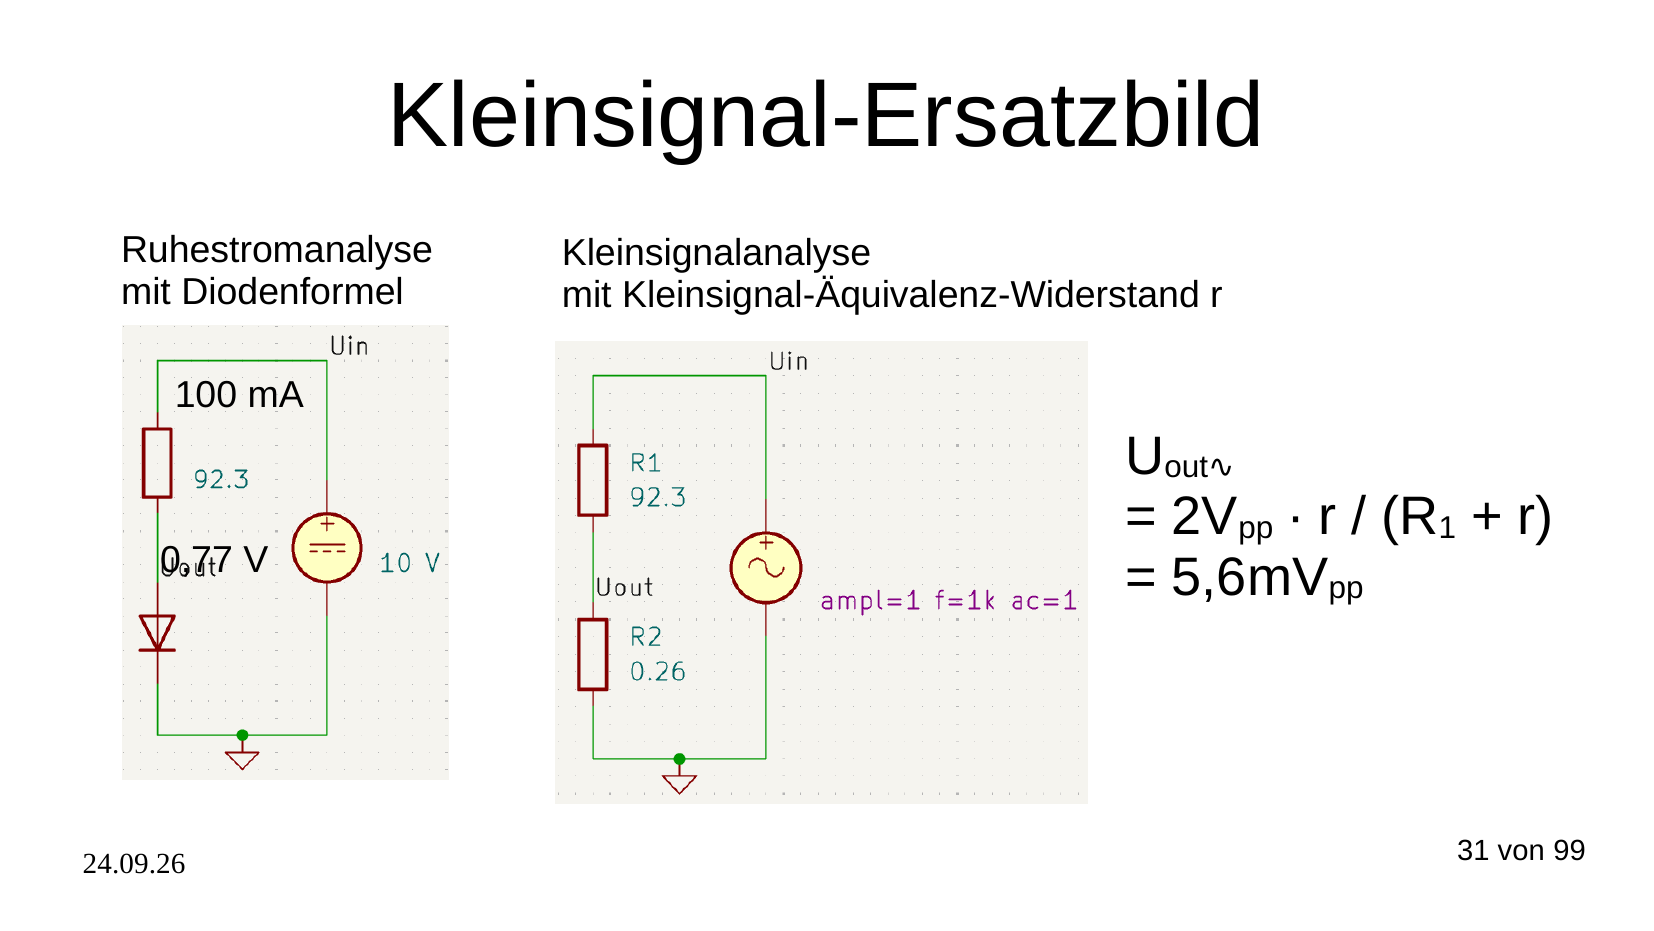

# Kleinsignal-Ersatzbild
Ruhestromanalyse
mit Diodenformel
Kleinsignalanalyse
mit Kleinsignal-Äquivalenz-Widerstand r
100 mA
Uout∿
= 2Vpp ∙ r / (R1 + r)
= 5,6mVpp
0,77 V
31